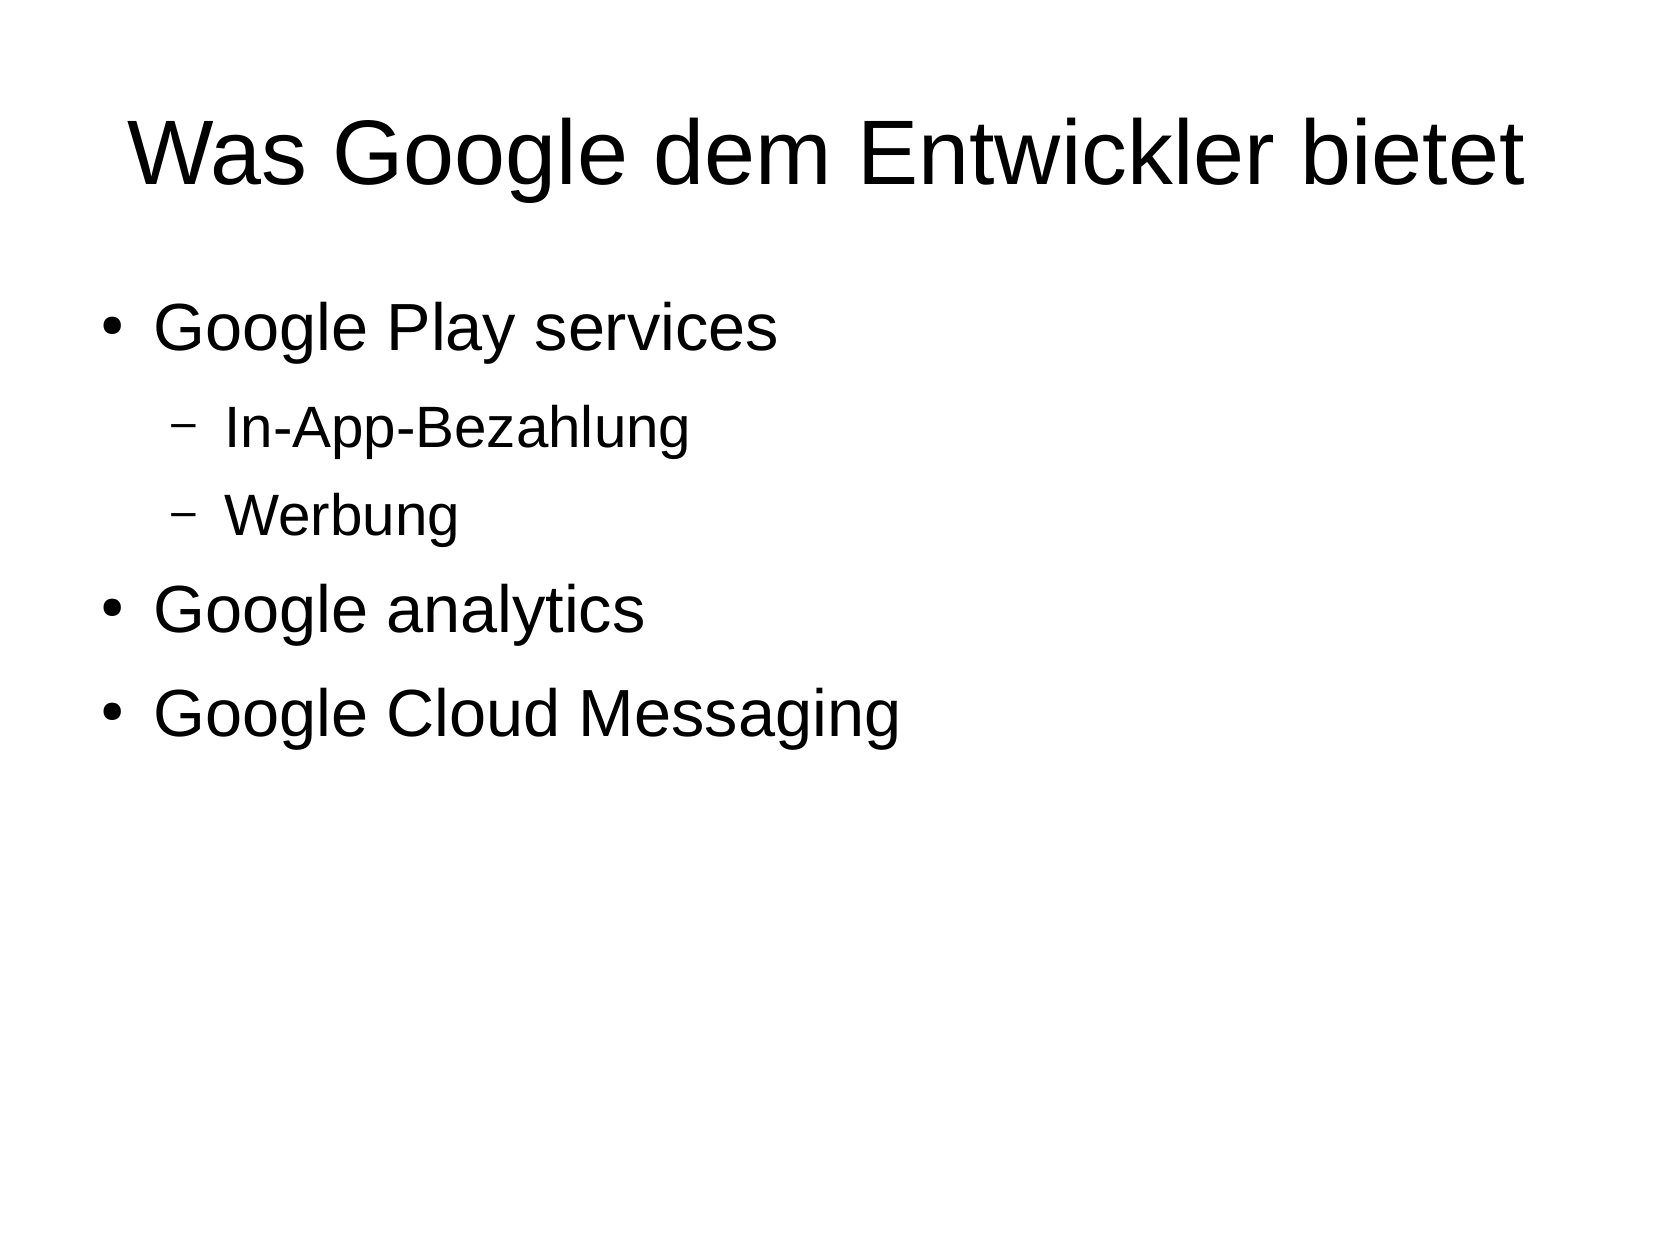

# Was Google dem Entwickler bietet
Google Play services
In-App-Bezahlung
Werbung
Google analytics
Google Cloud Messaging